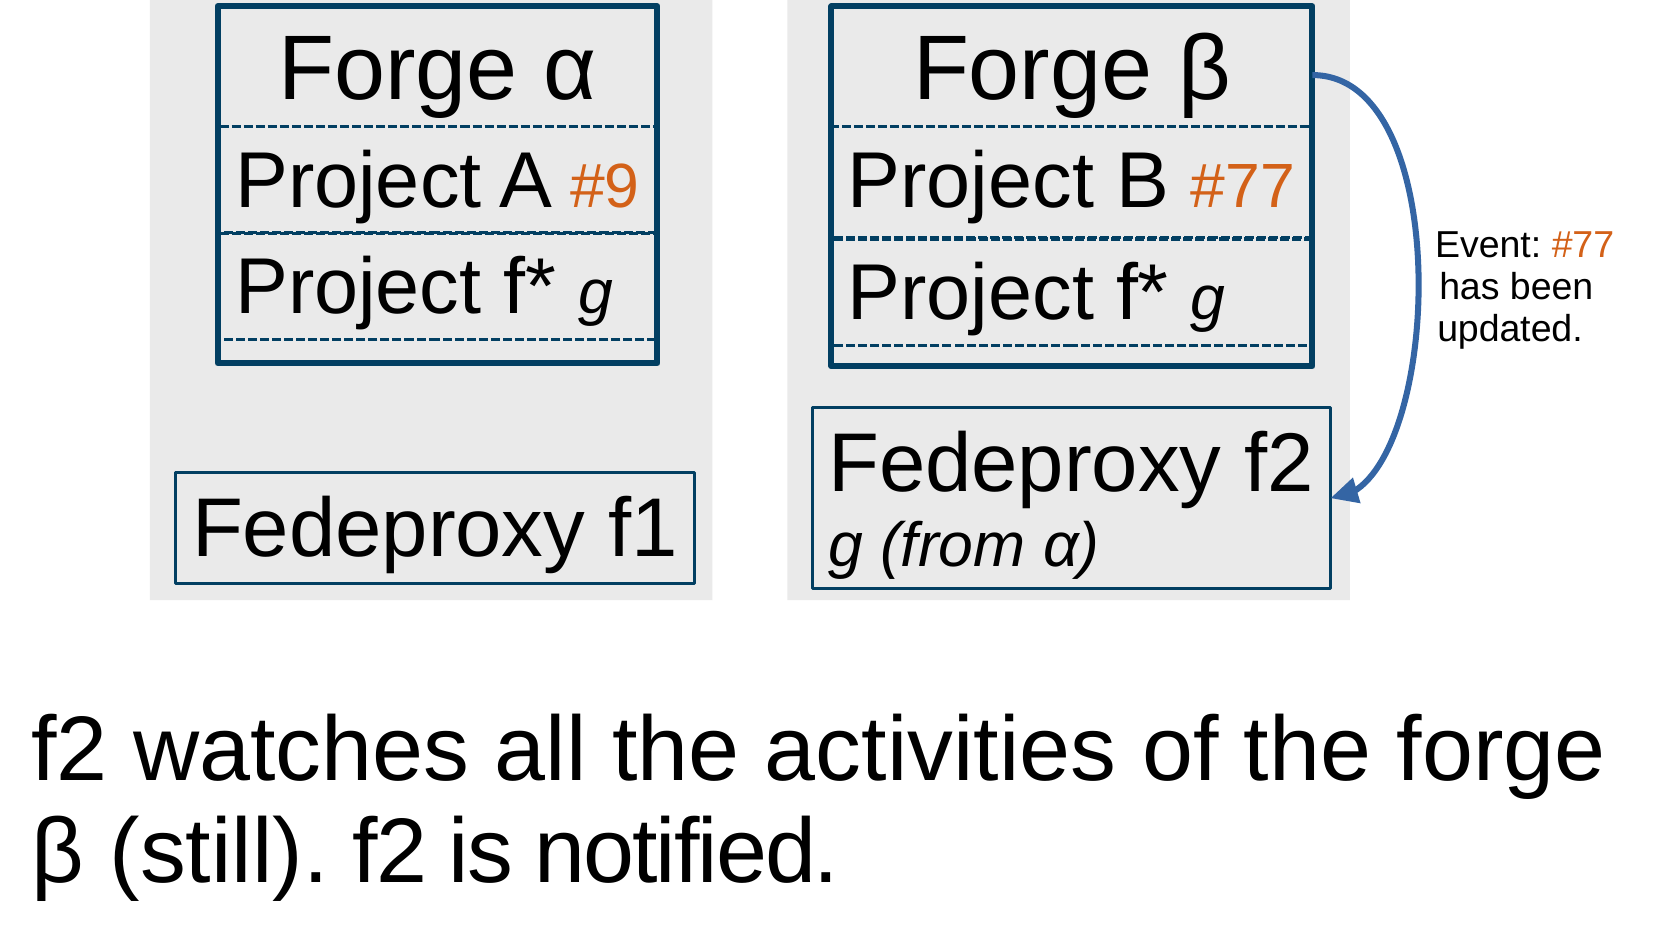

Forge α
Forge β
Project A #9
Project B #77
Project f* g
Project f* g
Fedeproxy f2
g (from α)
Fedeproxy f1
# f2 watches all the activities of the forge β (still). f2 is notified.